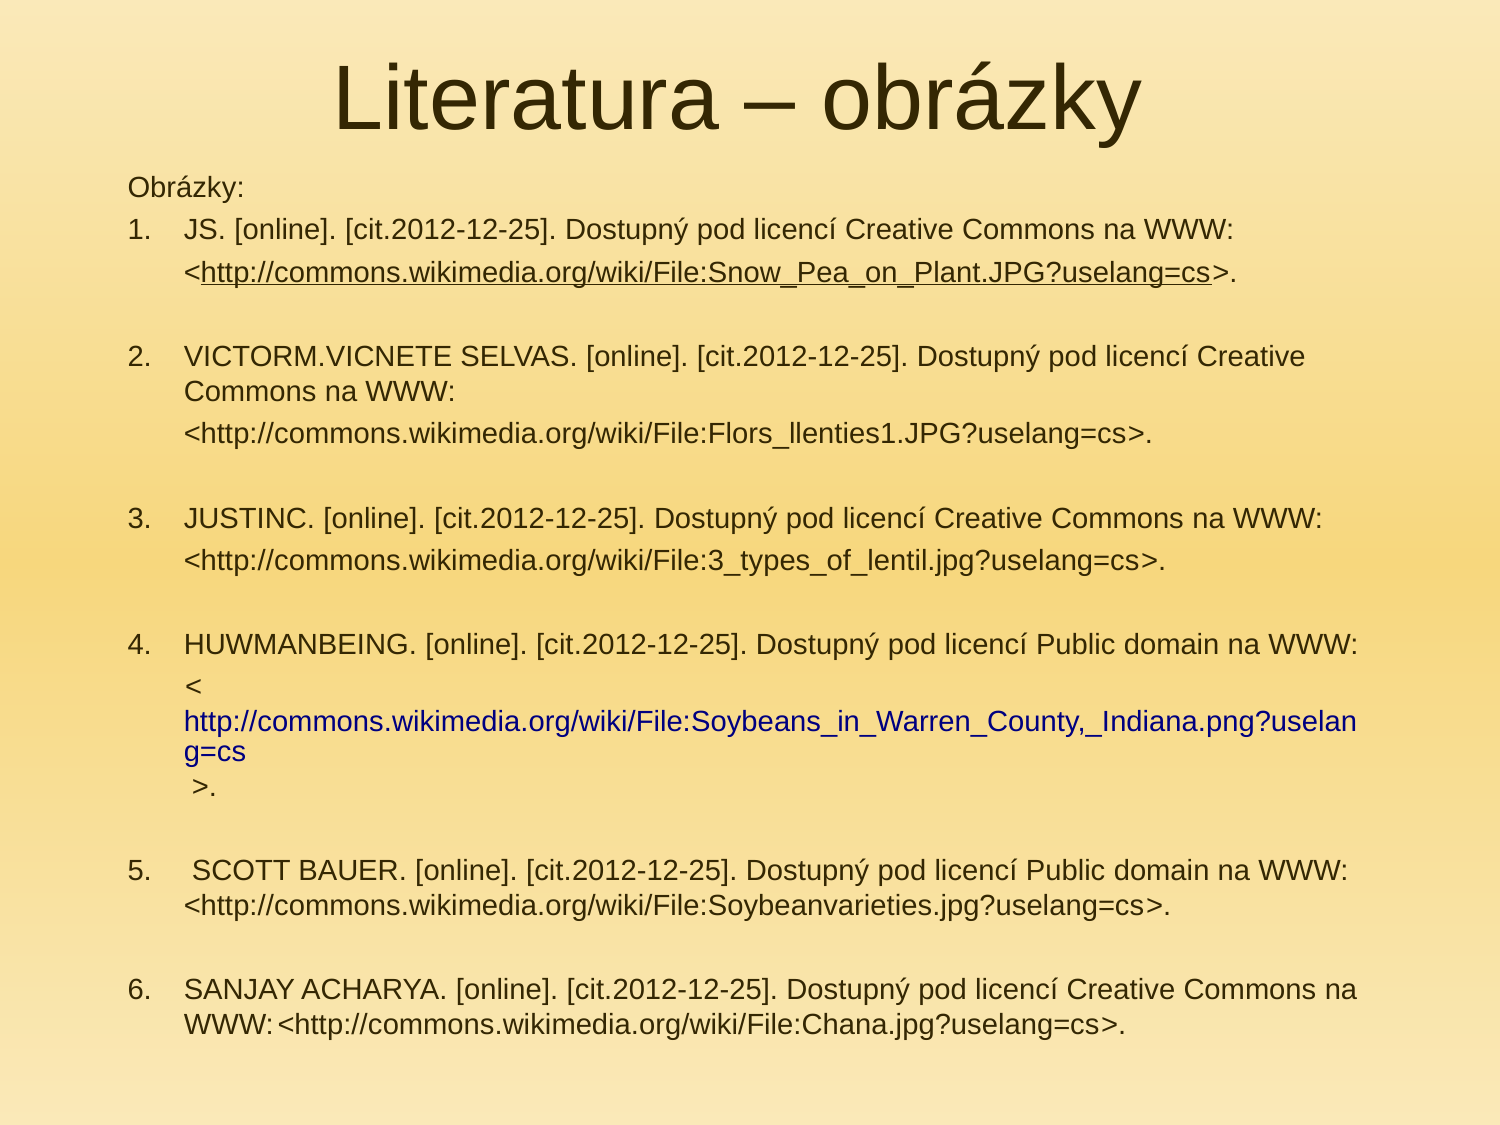

# Literatura – obrázky
Obrázky:
1.	JS. [online]. [cit.2012-12-25]. Dostupný pod licencí Creative Commons na WWW:
	<http://commons.wikimedia.org/wiki/File:Snow_Pea_on_Plant.JPG?uselang=cs>.
2. 	VICTORM.VICNETE SELVAS. [online]. [cit.2012-12-25]. Dostupný pod licencí Creative Commons na WWW:
	<http://commons.wikimedia.org/wiki/File:Flors_llenties1.JPG?uselang=cs>.
3.	JUSTINC. [online]. [cit.2012-12-25]. Dostupný pod licencí Creative Commons na WWW:
	<http://commons.wikimedia.org/wiki/File:3_types_of_lentil.jpg?uselang=cs>.
4. 	HUWMANBEING. [online]. [cit.2012-12-25]. Dostupný pod licencí Public domain na WWW:
 <http://commons.wikimedia.org/wiki/File:Soybeans_in_Warren_County,_Indiana.png?uselang=cs >.
5.	 SCOTT BAUER. [online]. [cit.2012-12-25]. Dostupný pod licencí Public domain na WWW: <http://commons.wikimedia.org/wiki/File:Soybeanvarieties.jpg?uselang=cs>.
6. 	SANJAY ACHARYA. [online]. [cit.2012-12-25]. Dostupný pod licencí Creative Commons na WWW:	<http://commons.wikimedia.org/wiki/File:Chana.jpg?uselang=cs>.